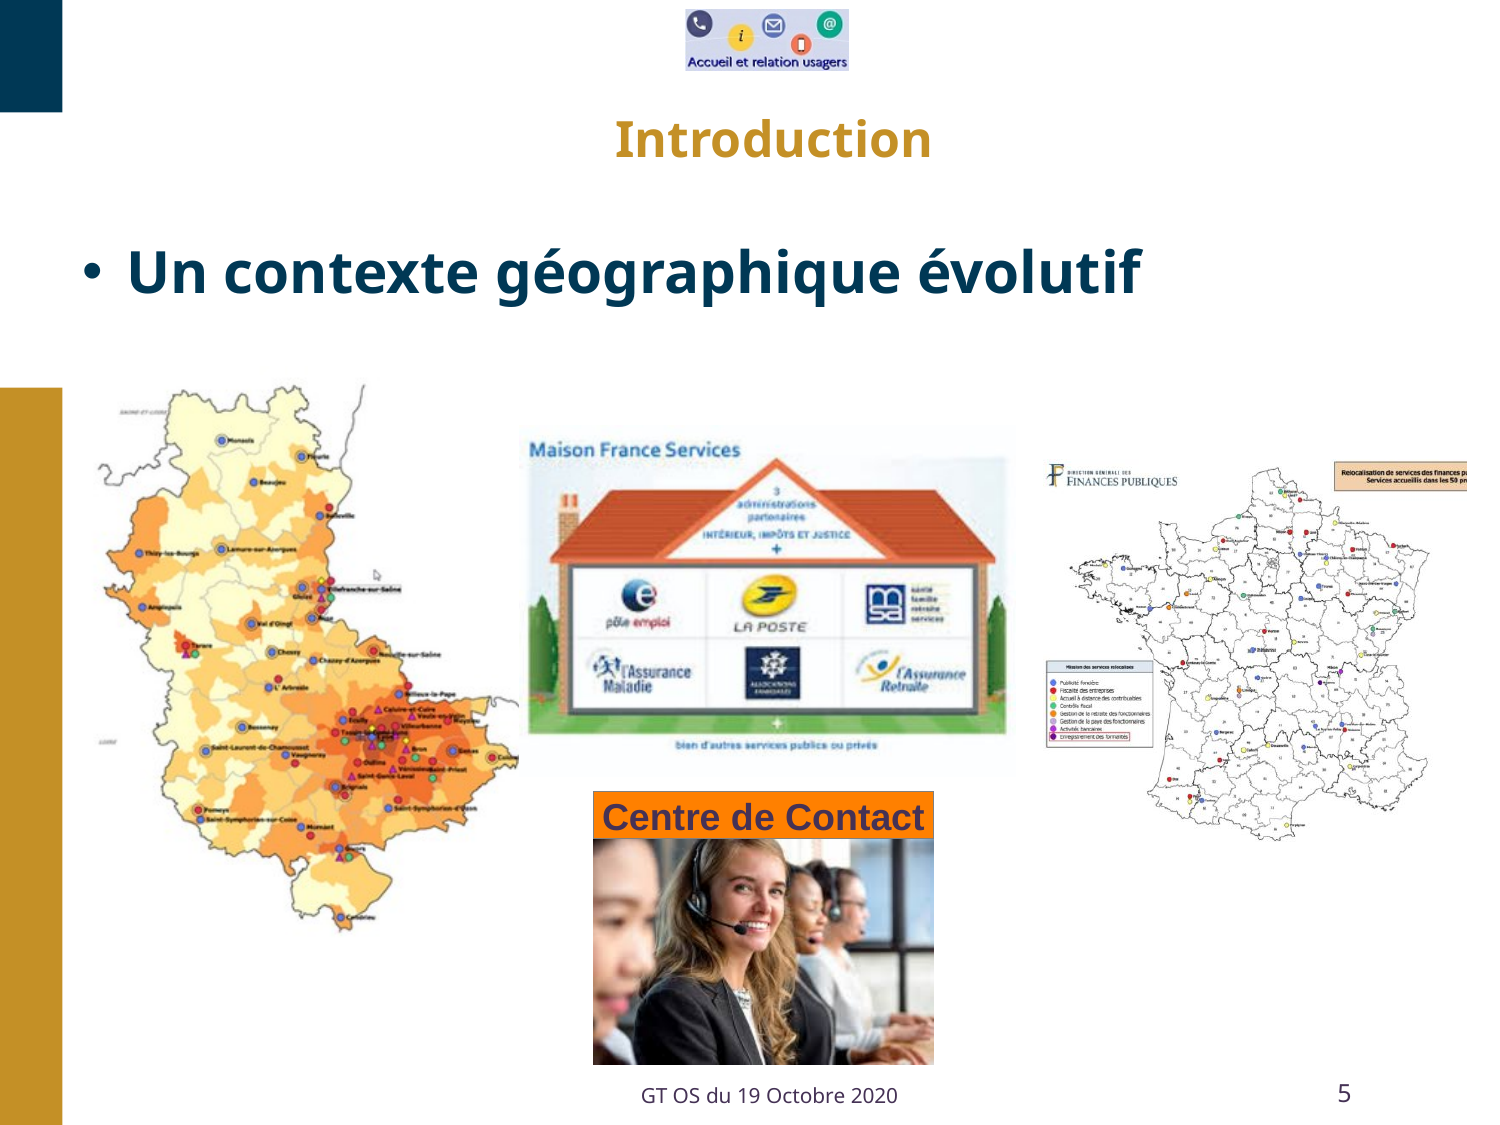

Introduction
# Un contexte géographique évolutif
Centre de Contact